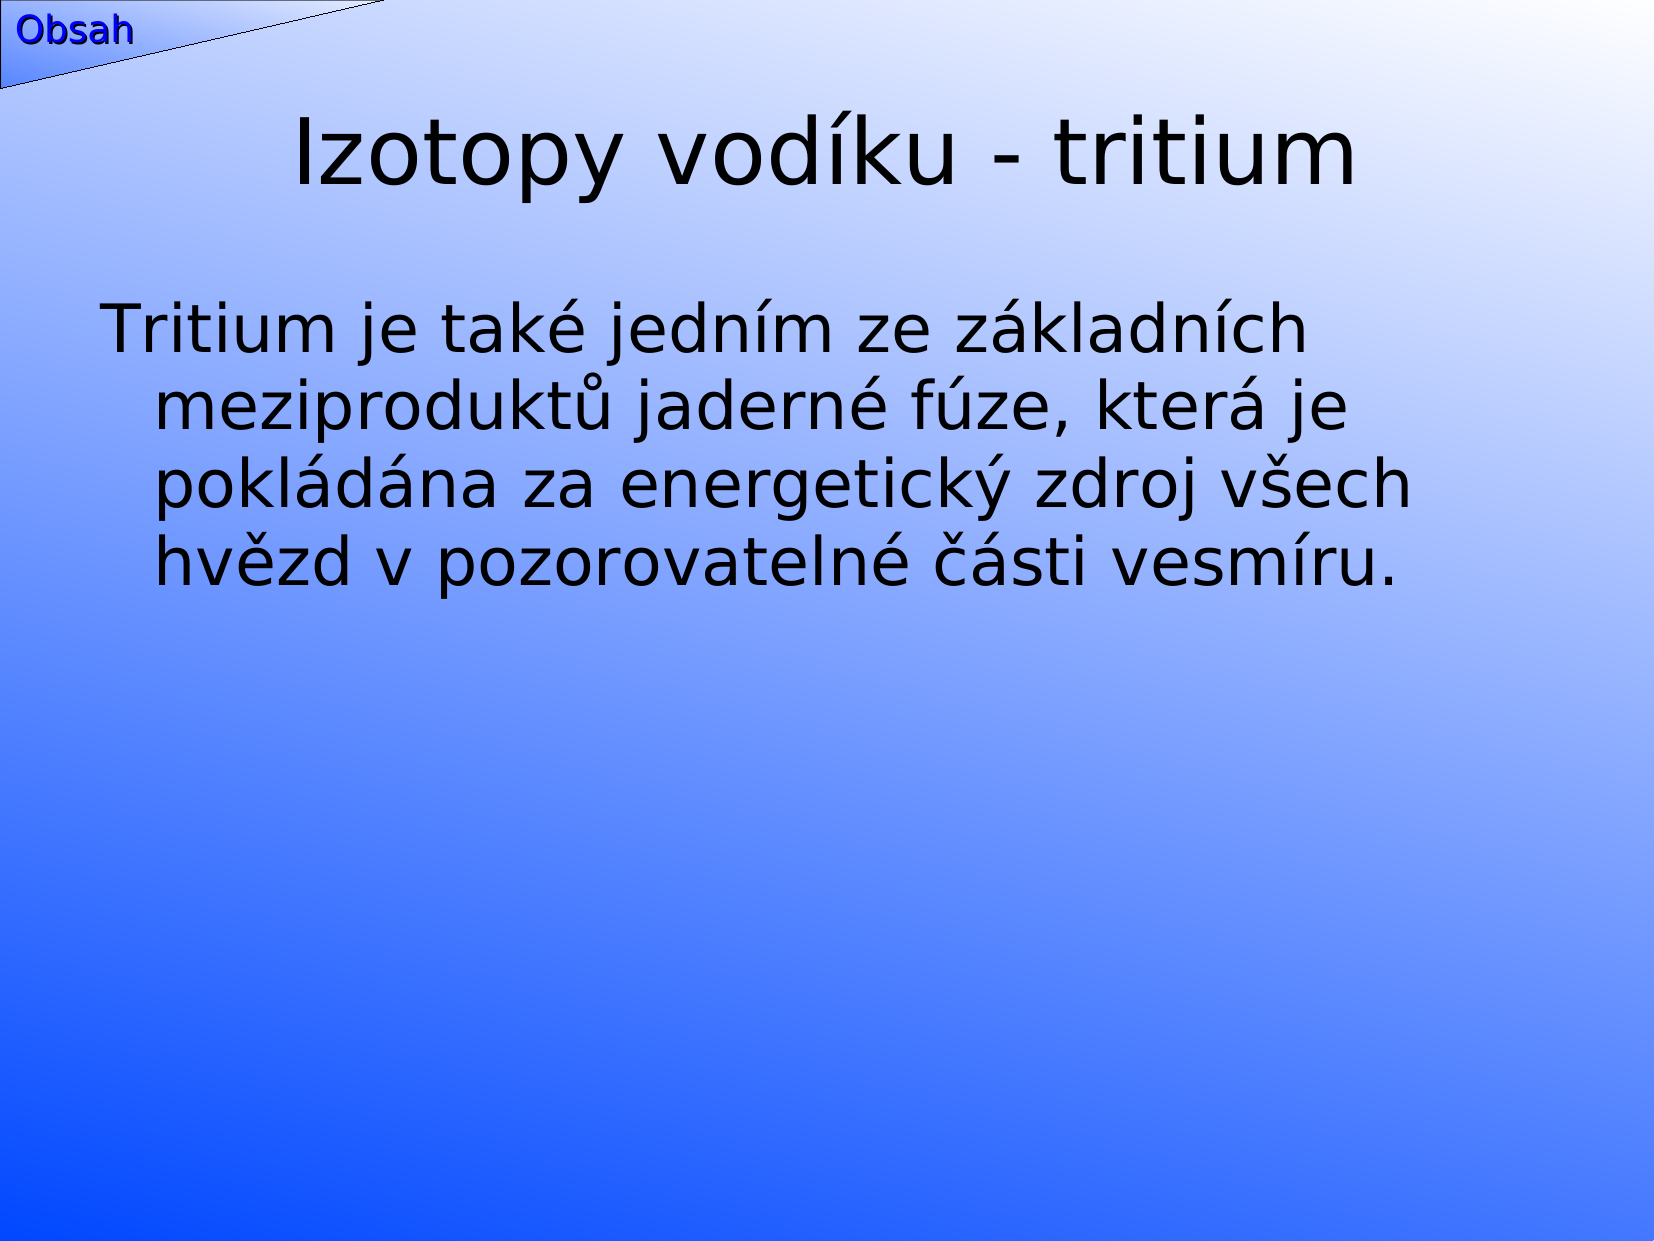

Obsah
# Izotopy vodíku - tritium
Tritium je také jedním ze základních meziproduktů jaderné fúze, která je pokládána za energetický zdroj všech hvězd v pozorovatelné části vesmíru.